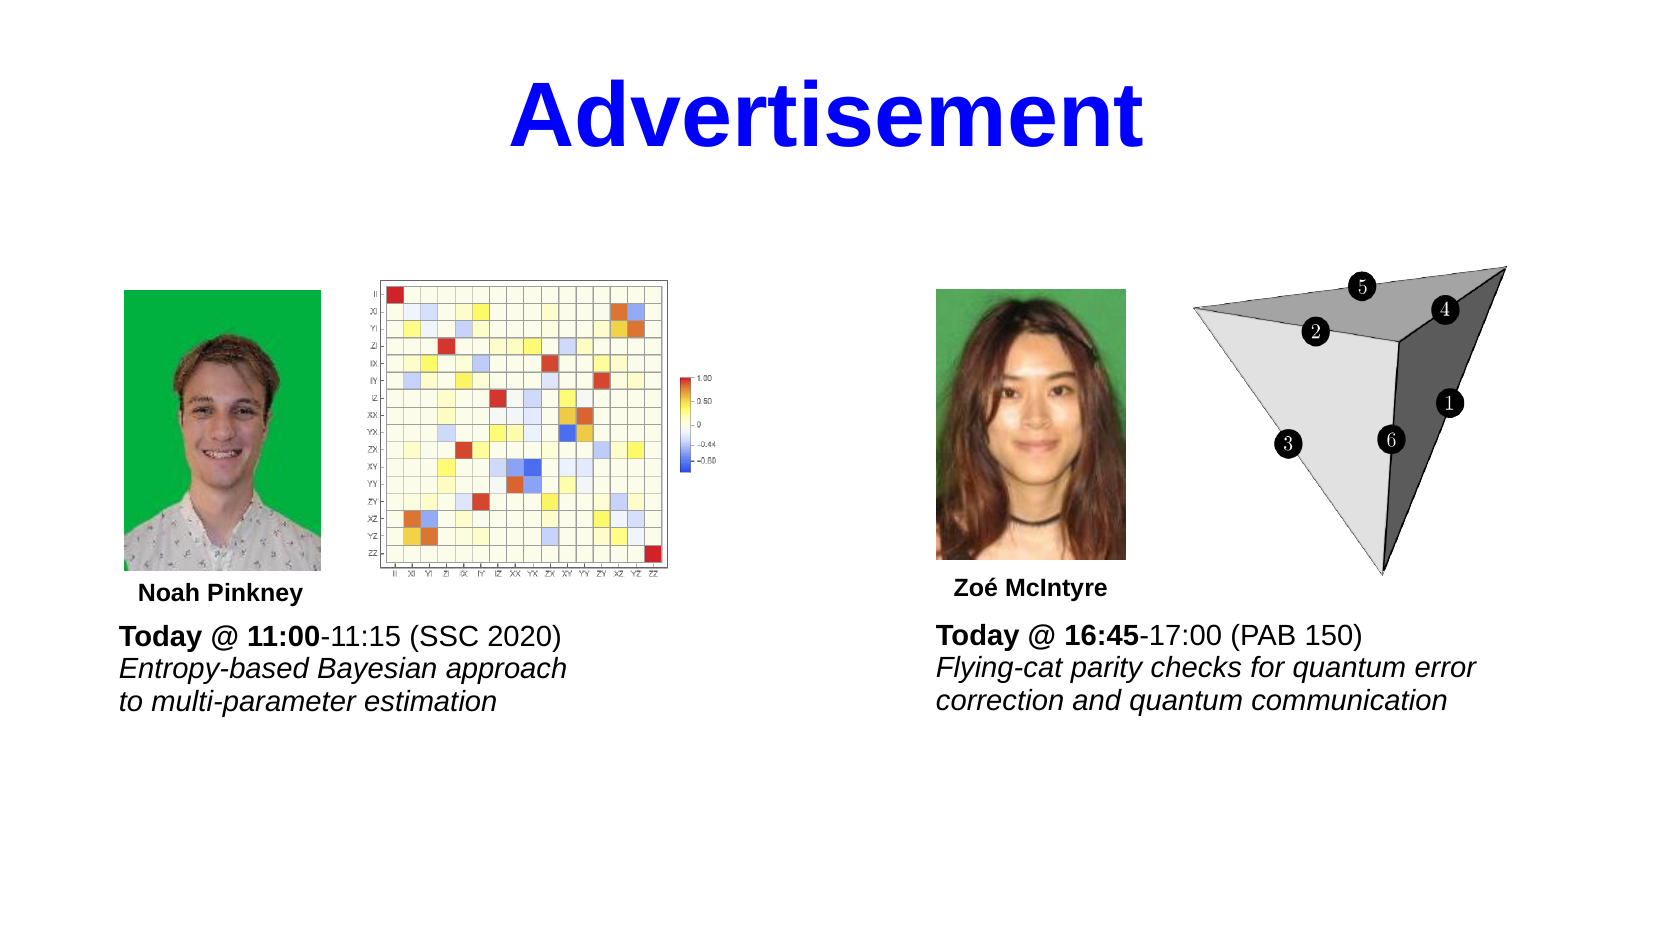

# Advertisement
Zoé McIntyre
Today @ 16:45-17:00 (PAB 150)
Flying-cat parity checks for quantum error correction and quantum communication
Noah Pinkney
Today @ 11:00-11:15 (SSC 2020)
Entropy-based Bayesian approach to multi-parameter estimation